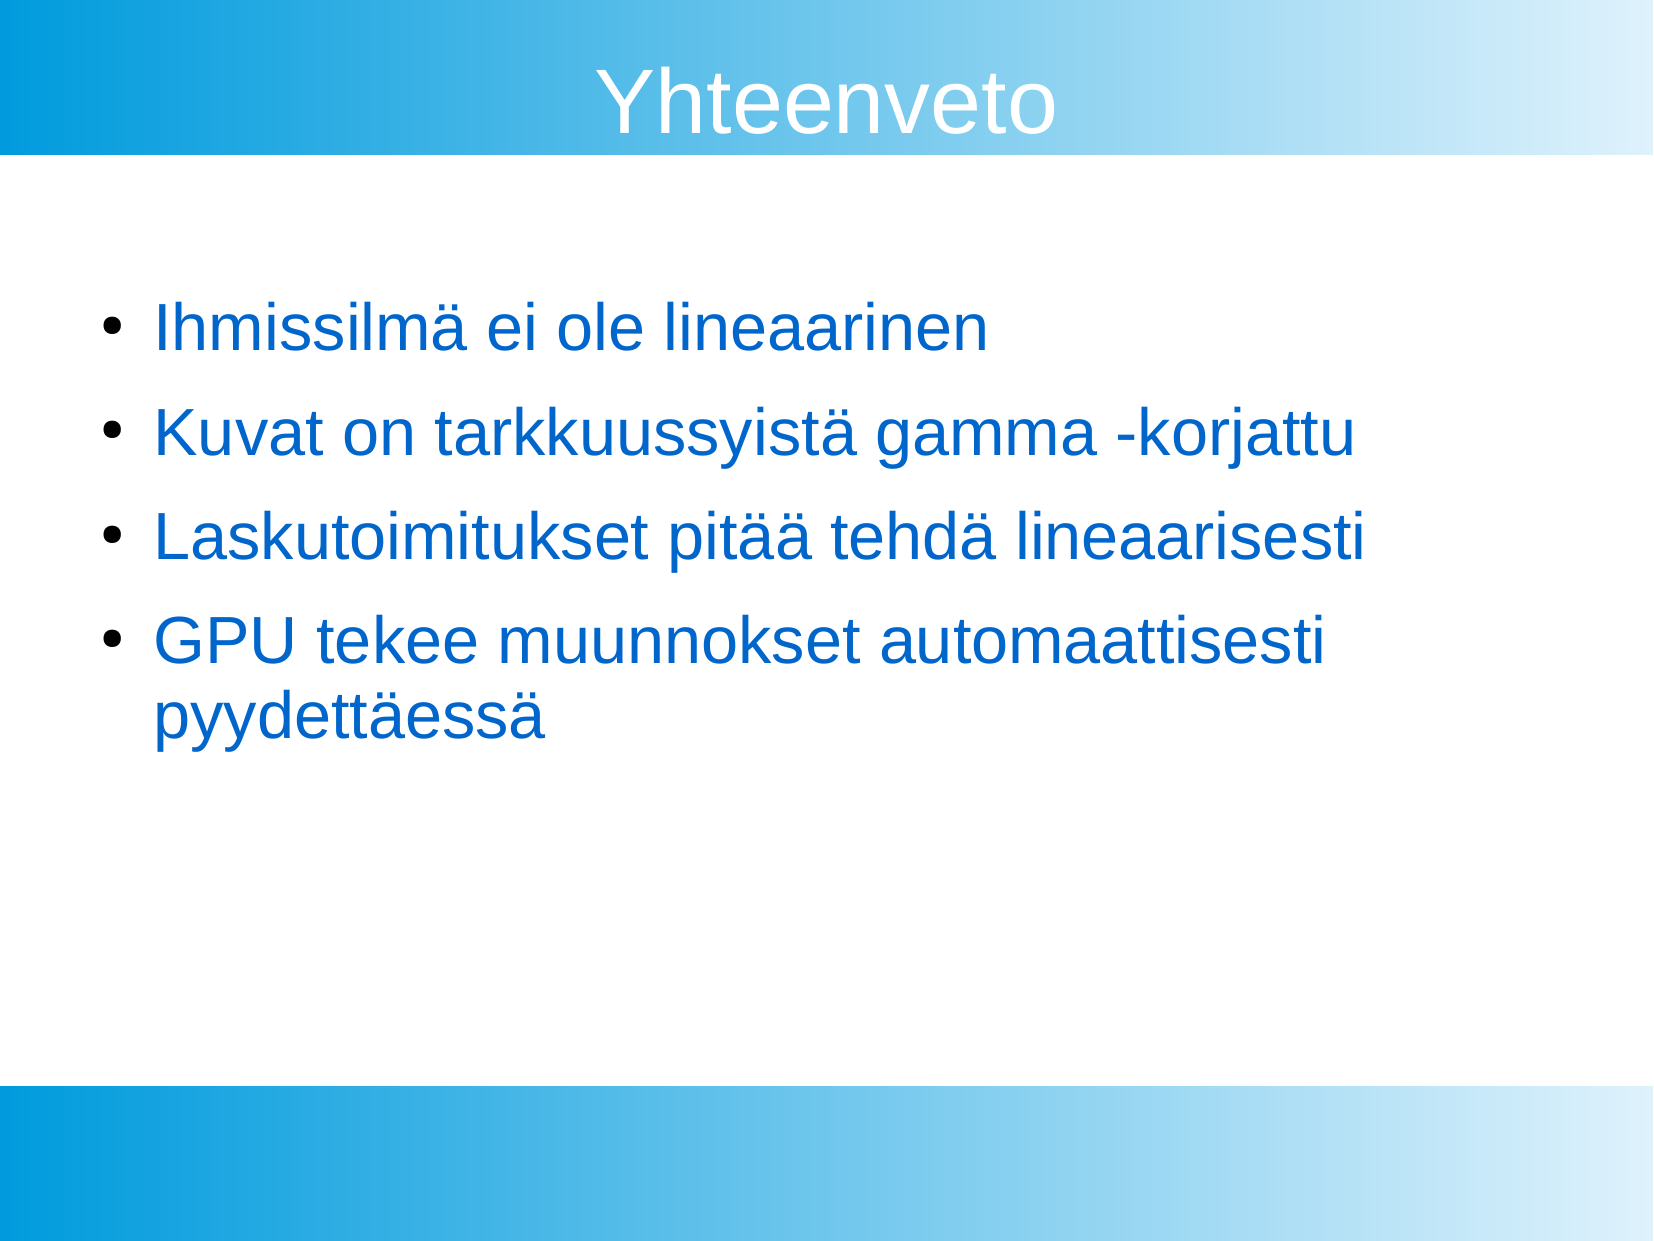

# Yhteenveto
Ihmissilmä ei ole lineaarinen
Kuvat on tarkkuussyistä gamma -korjattu
Laskutoimitukset pitää tehdä lineaarisesti
GPU tekee muunnokset automaattisesti pyydettäessä